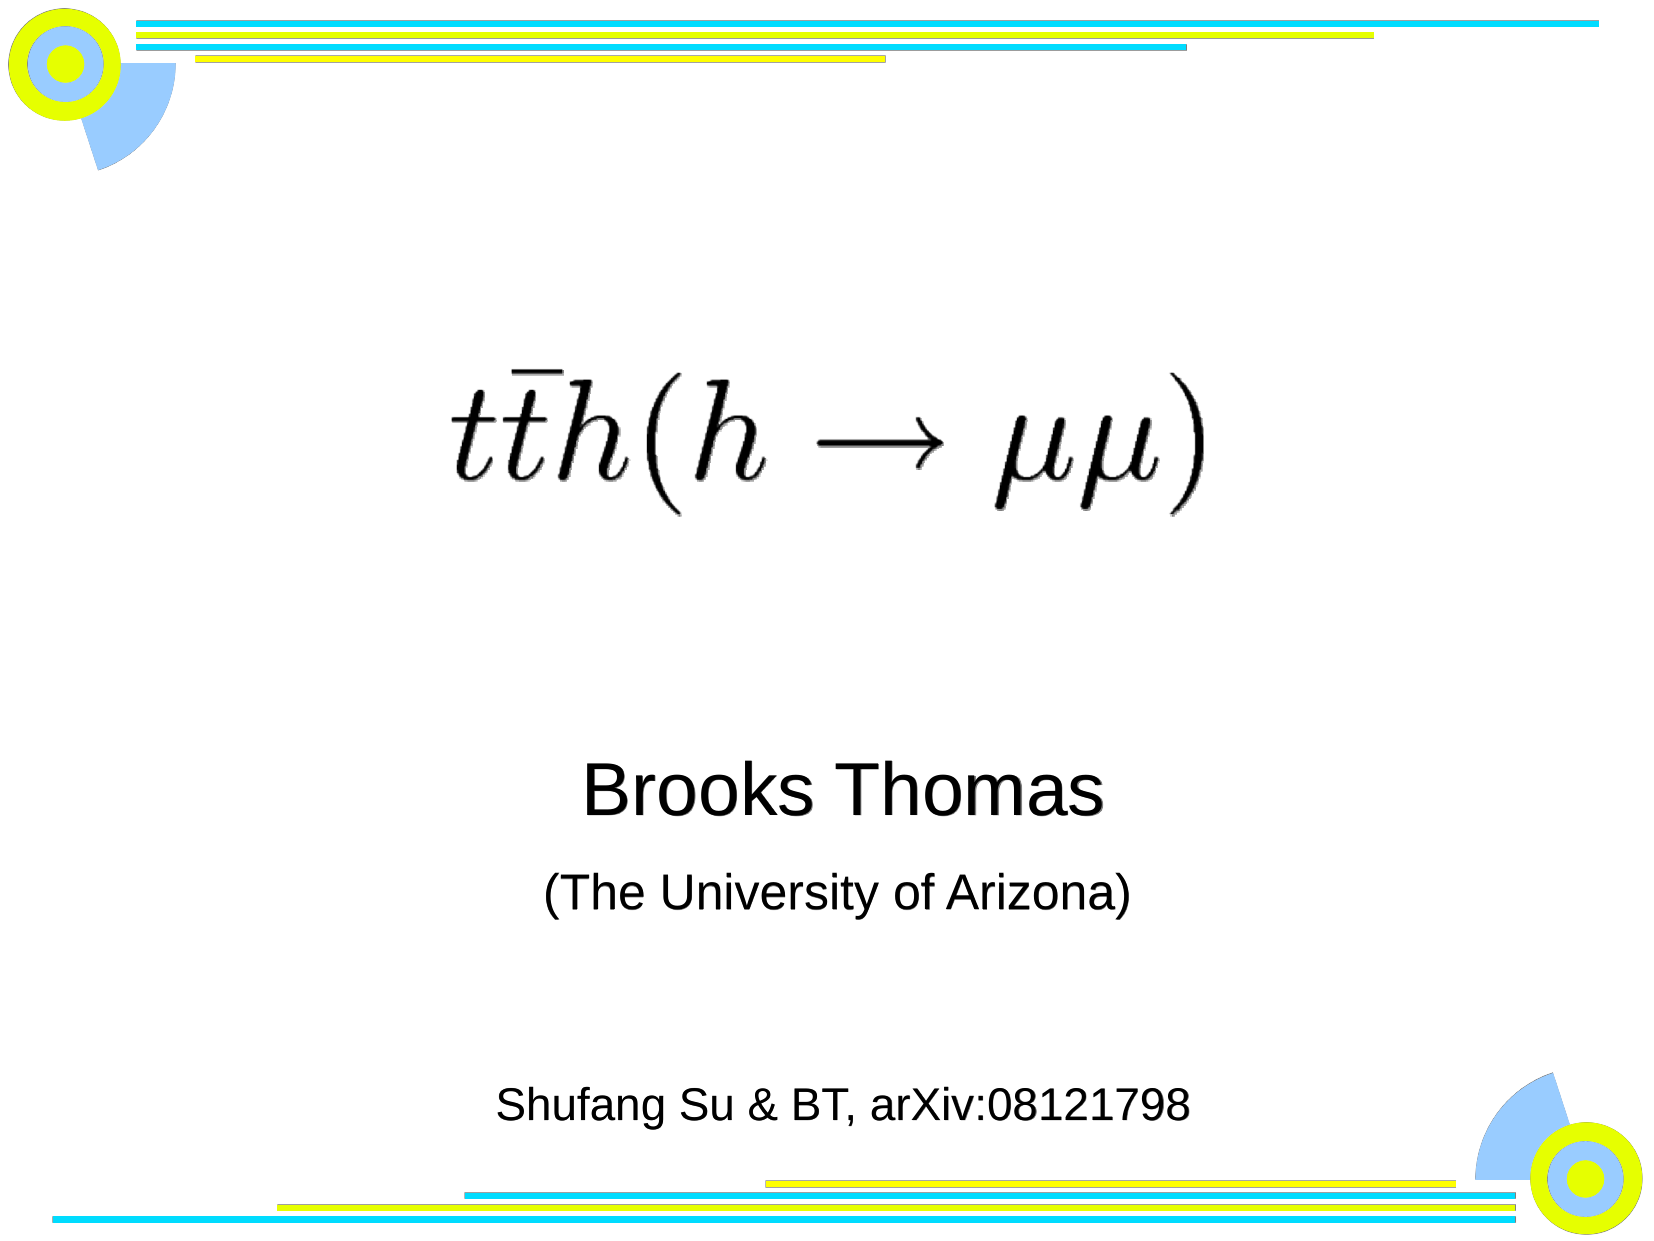

Brooks Thomas
(The University of Arizona)
Shufang Su & BT, arXiv:08121798